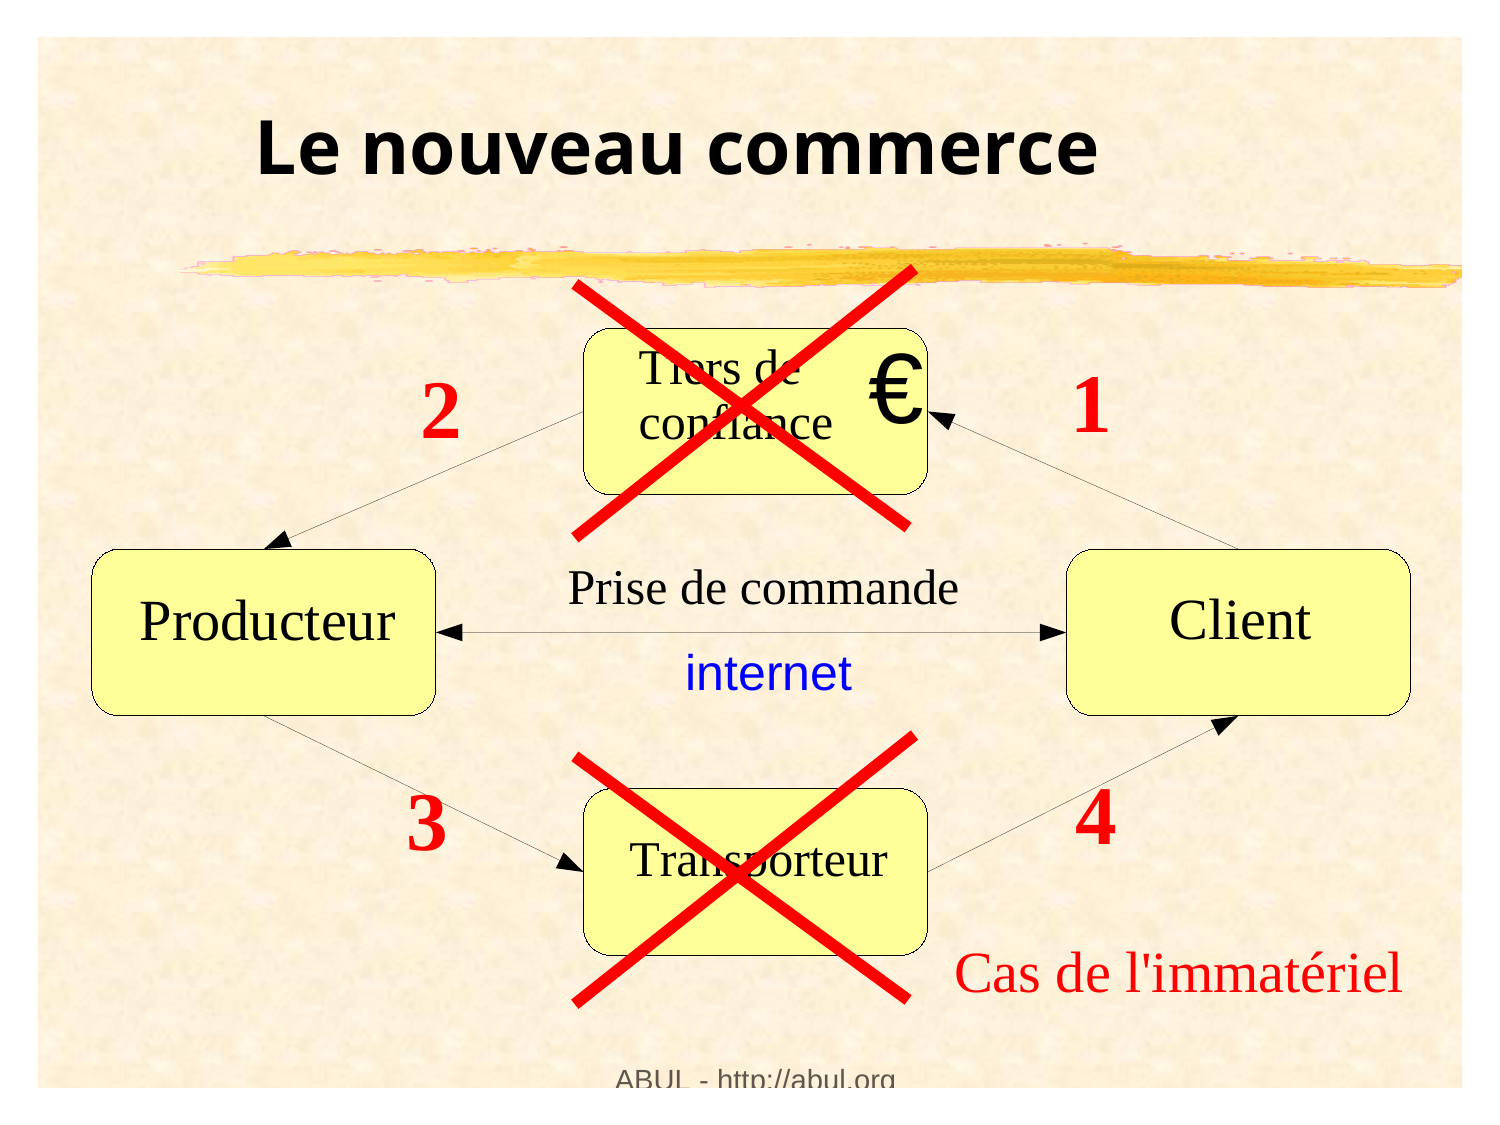

# Le nouveau commerce
€
Tiers de
confiance
1
2
Prise de commande
Client
Producteur
internet
4
3
Transporteur
Cas de l'immatériel